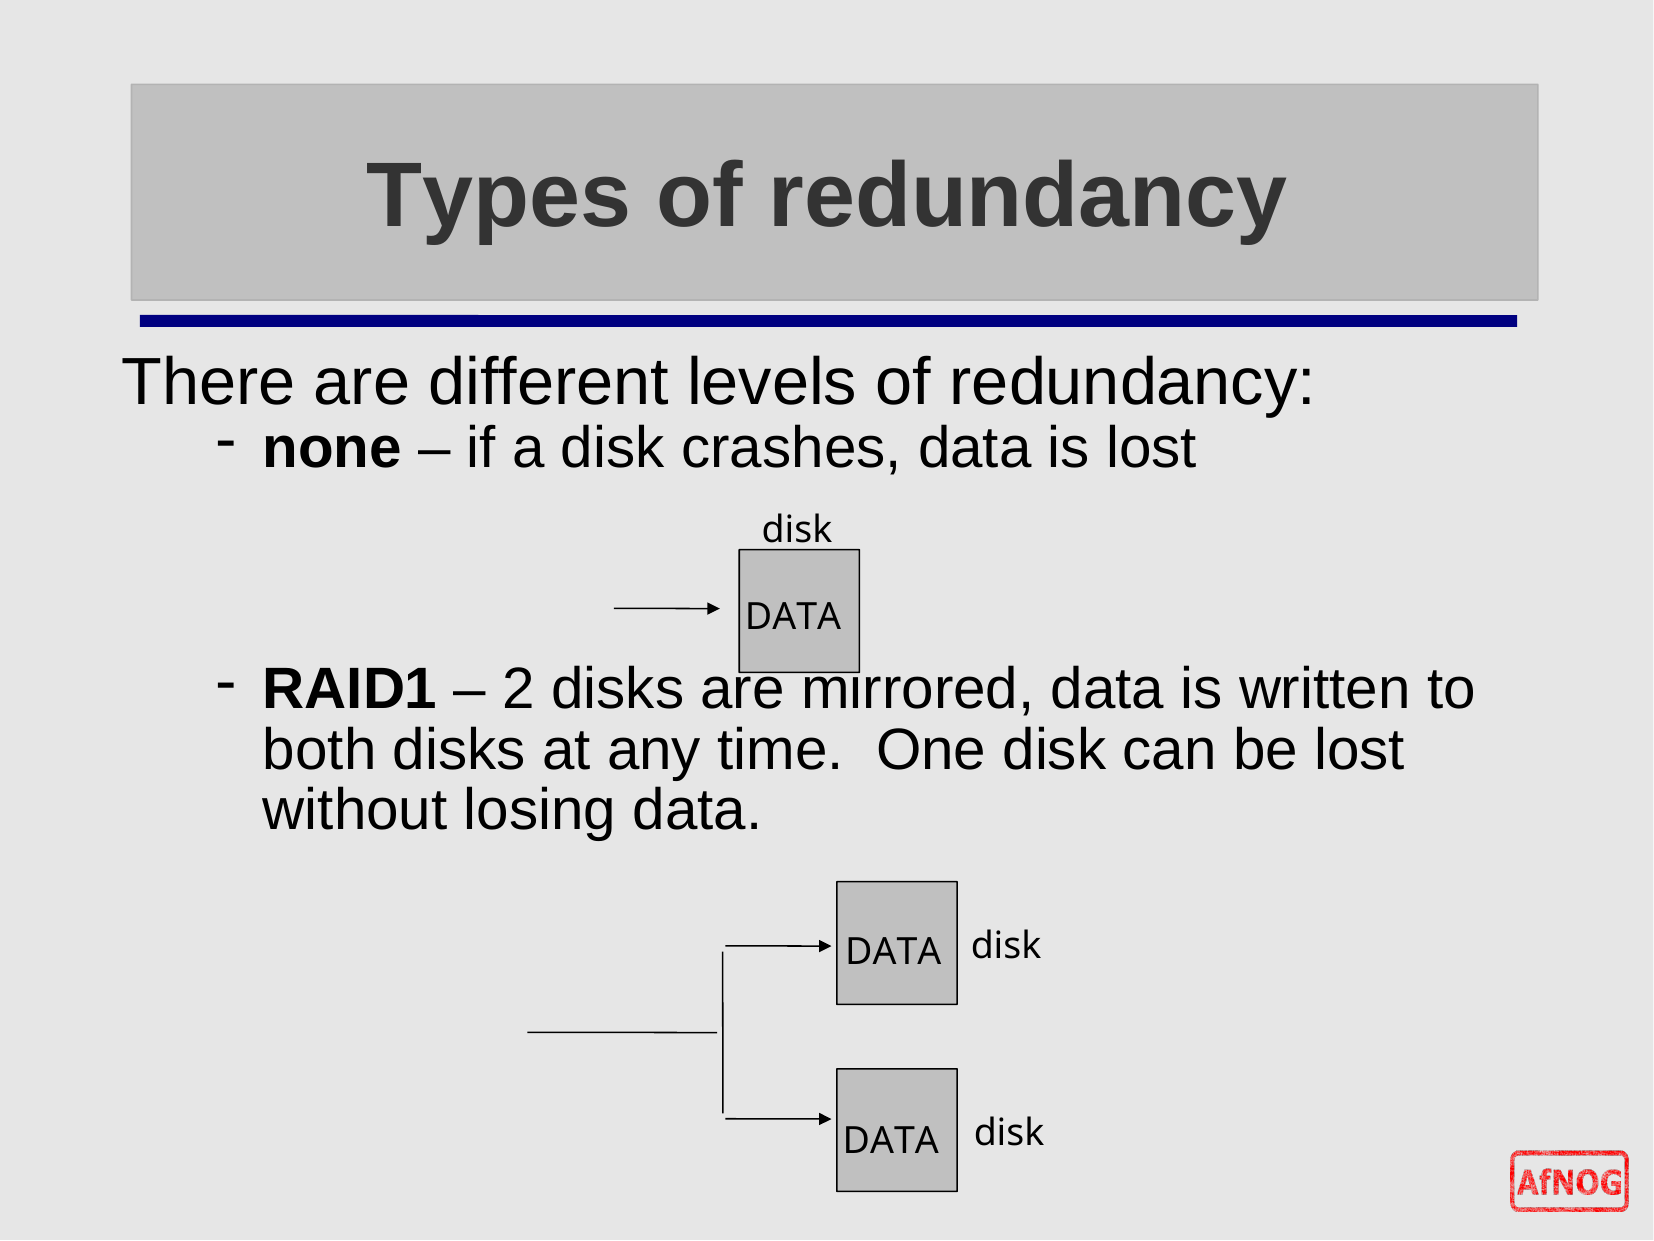

Types of redundancy
There are different levels of redundancy:
none – if a disk crashes, data is lost
RAID1 – 2 disks are mirrored, data is written to both disks at any time. One disk can be lost without losing data.
disk
DATA
disk
DATA
disk
DATA